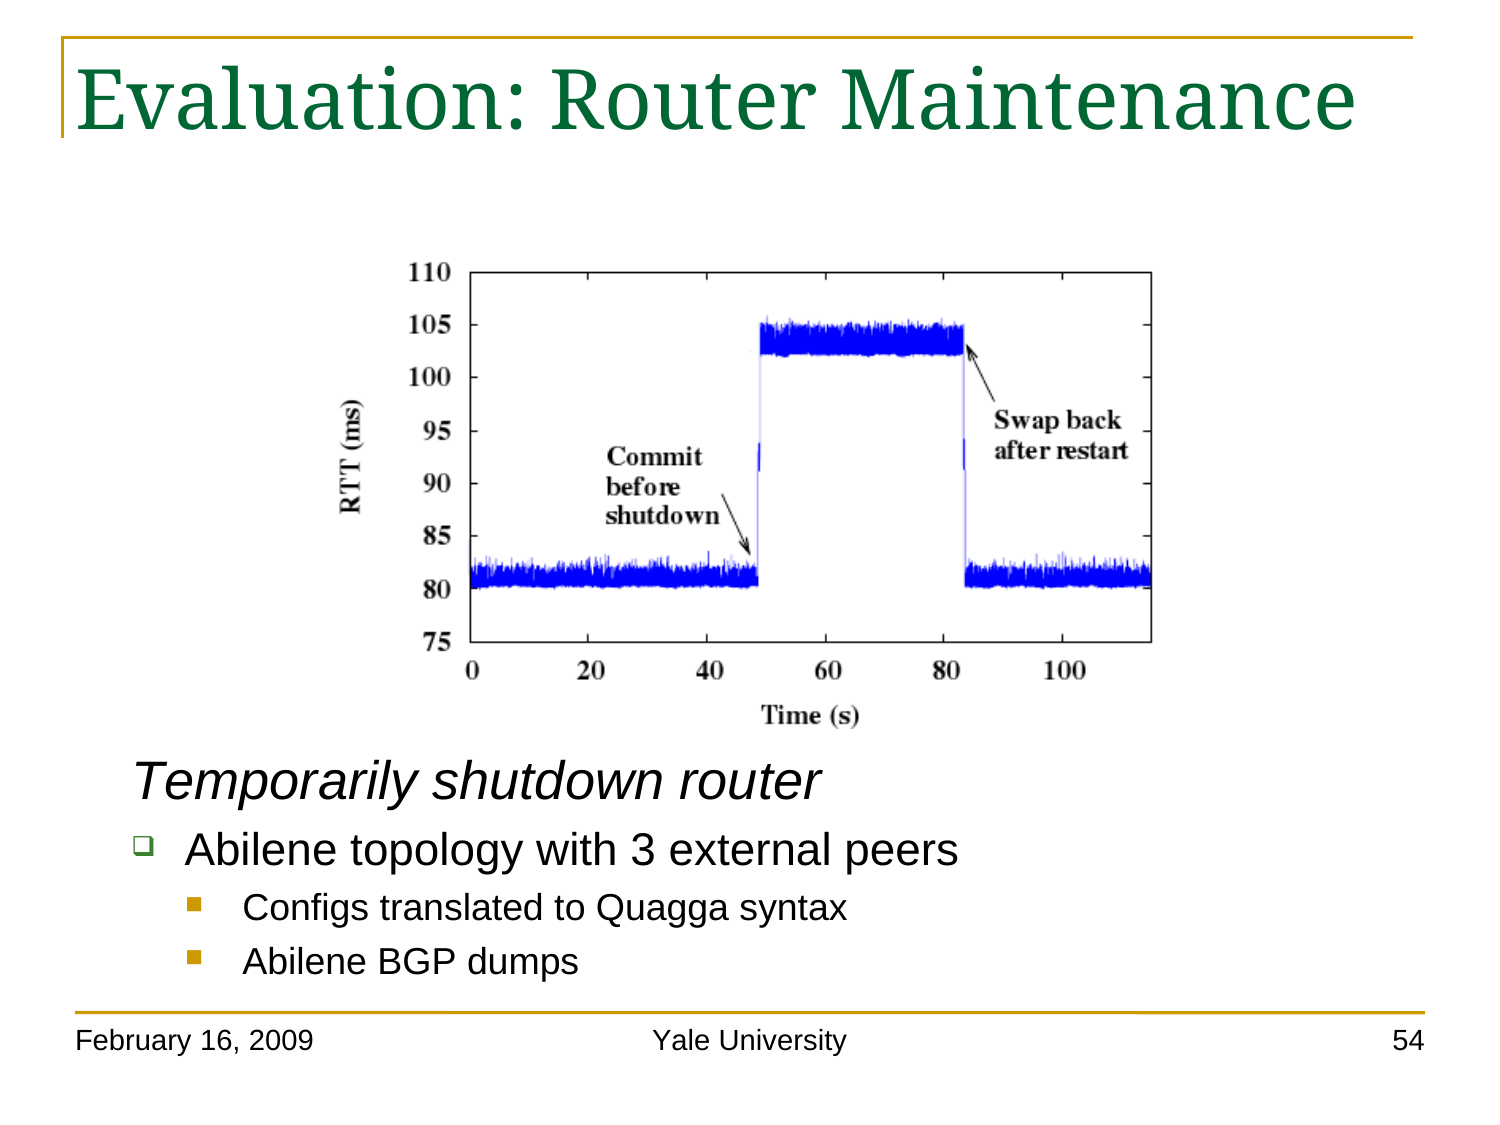

# Evaluation: Router Maintenance
Temporarily shutdown router
Abilene topology with 3 external peers
Configs translated to Quagga syntax
Abilene BGP dumps
February 16, 2009
Yale University
54